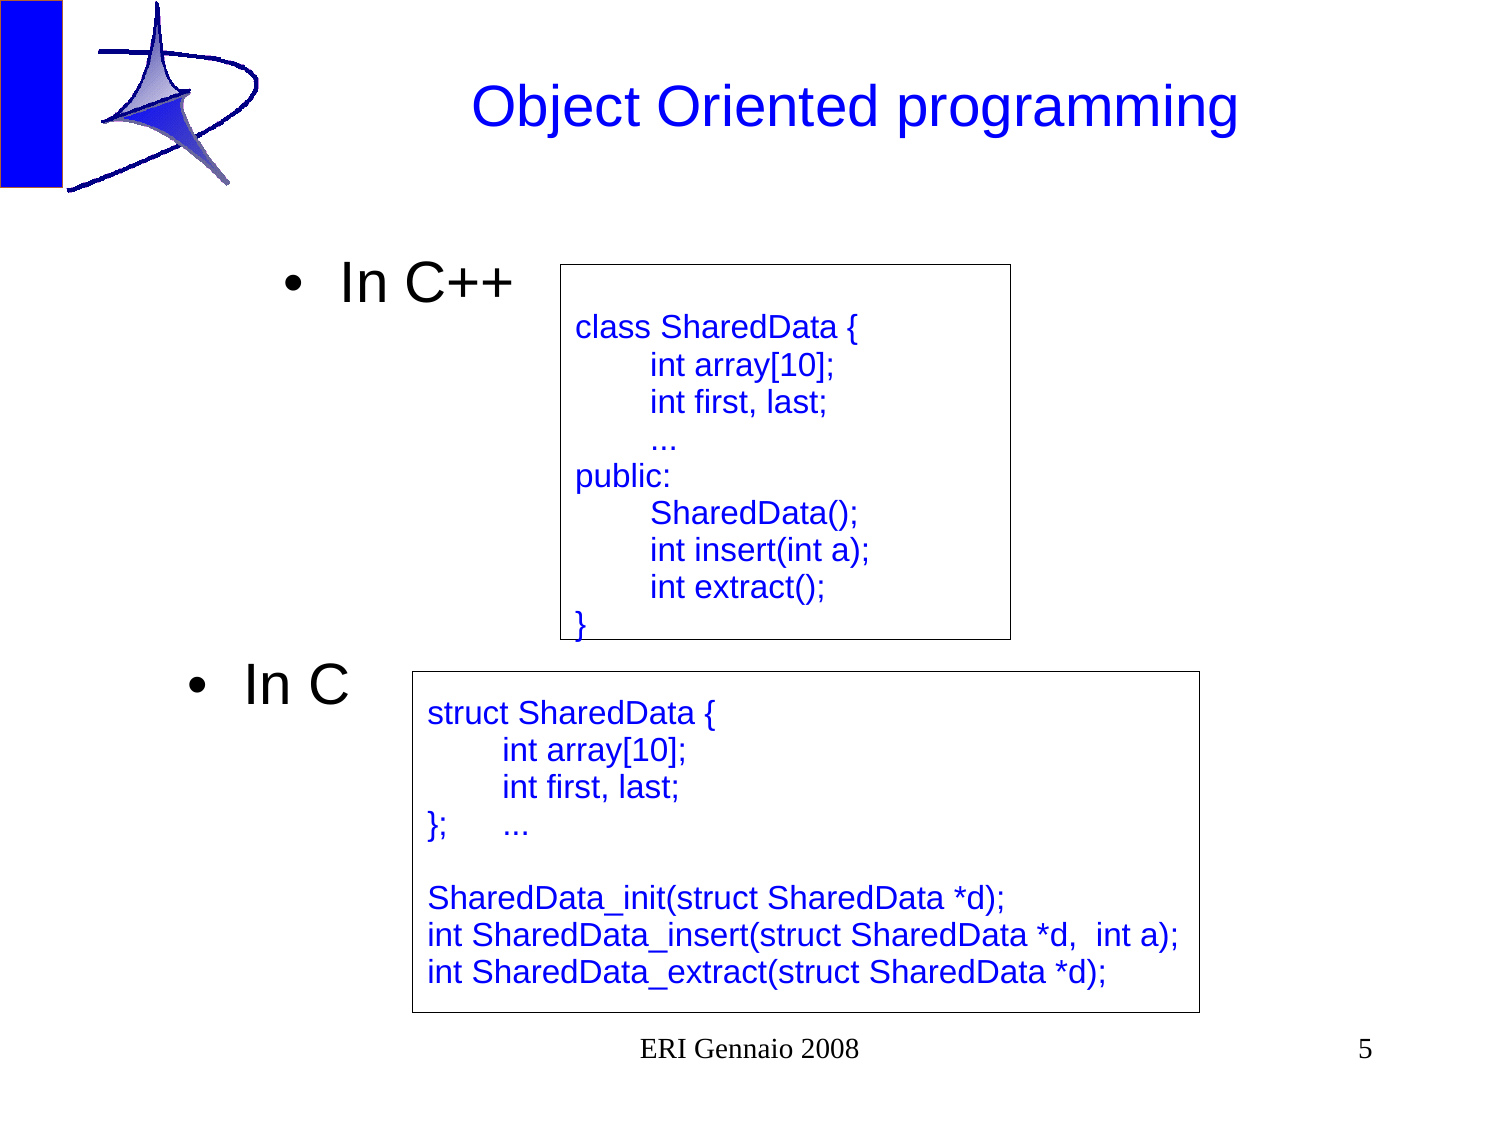

# Object Oriented programming
In C++
class SharedData {
	int array[10];
	int first, last;
	...
public:
	SharedData();
	int insert(int a);
	int extract();
}
In C
struct SharedData {
	int array[10];
	int first, last;
};	...
SharedData_init(struct SharedData *d);
int SharedData_insert(struct SharedData *d, int a);
int SharedData_extract(struct SharedData *d);
ERI Gennaio 2008
5